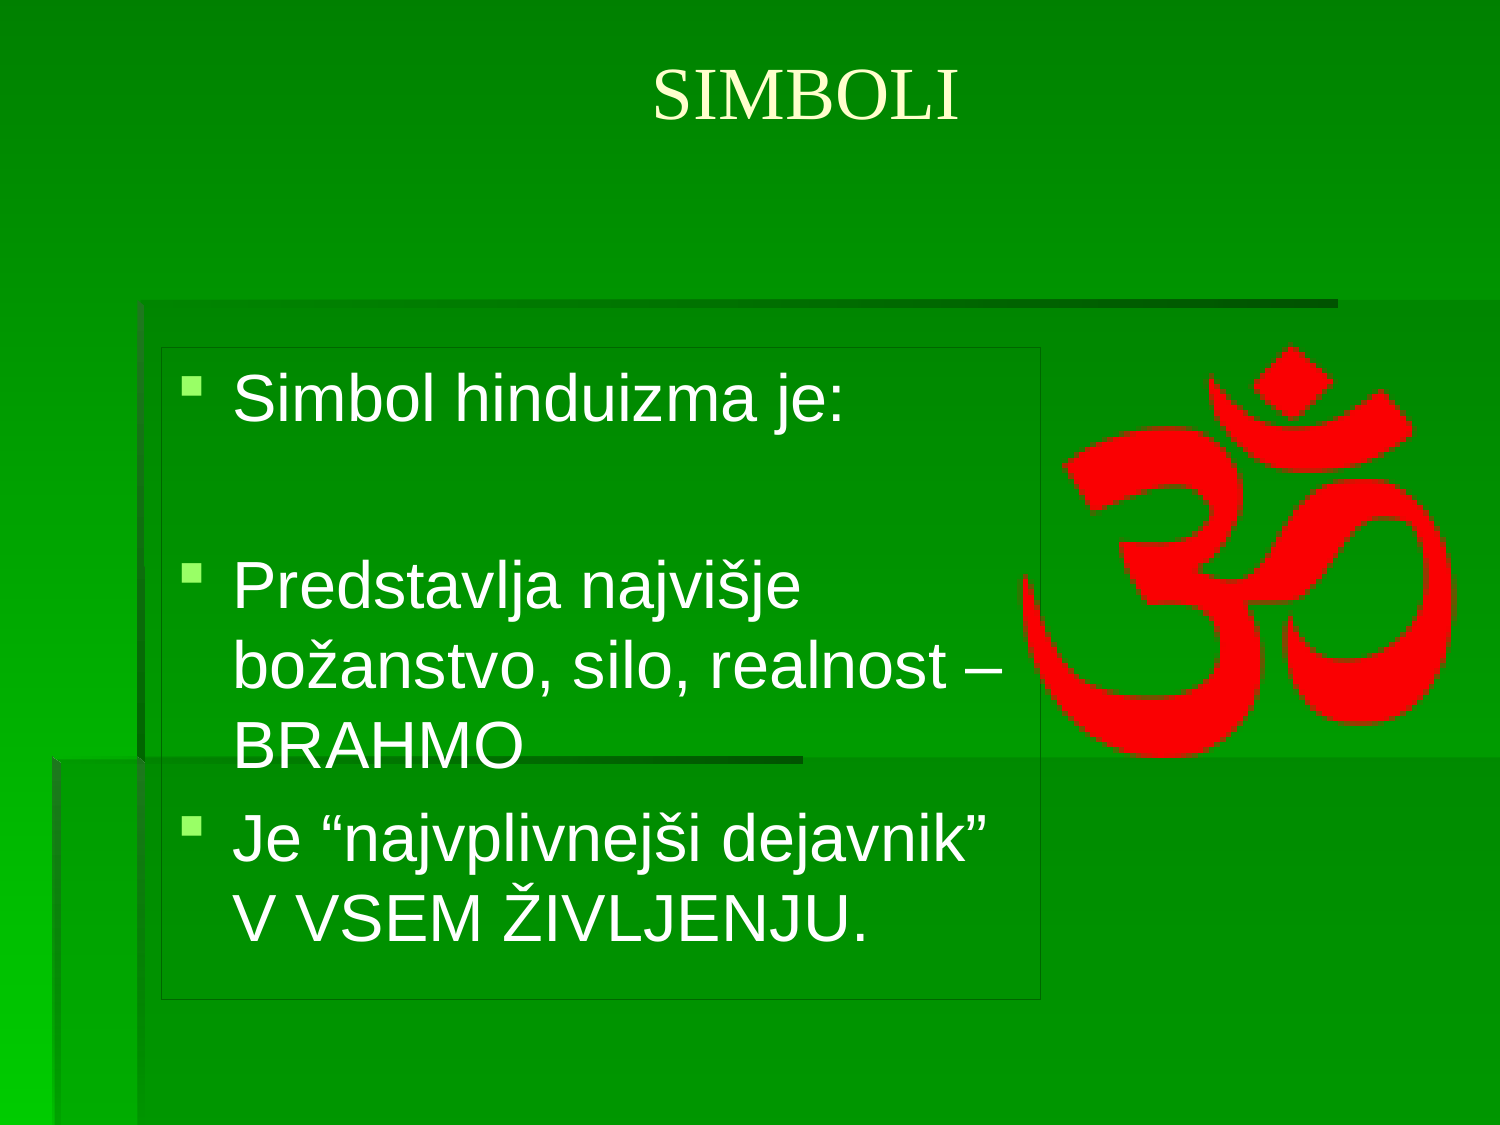

SIMBOLI
# Simbol hinduizma je:
Predstavlja najvišje božanstvo, silo, realnost – BRAHMO
Je “najvplivnejši dejavnik” V VSEM ŽIVLJENJU.